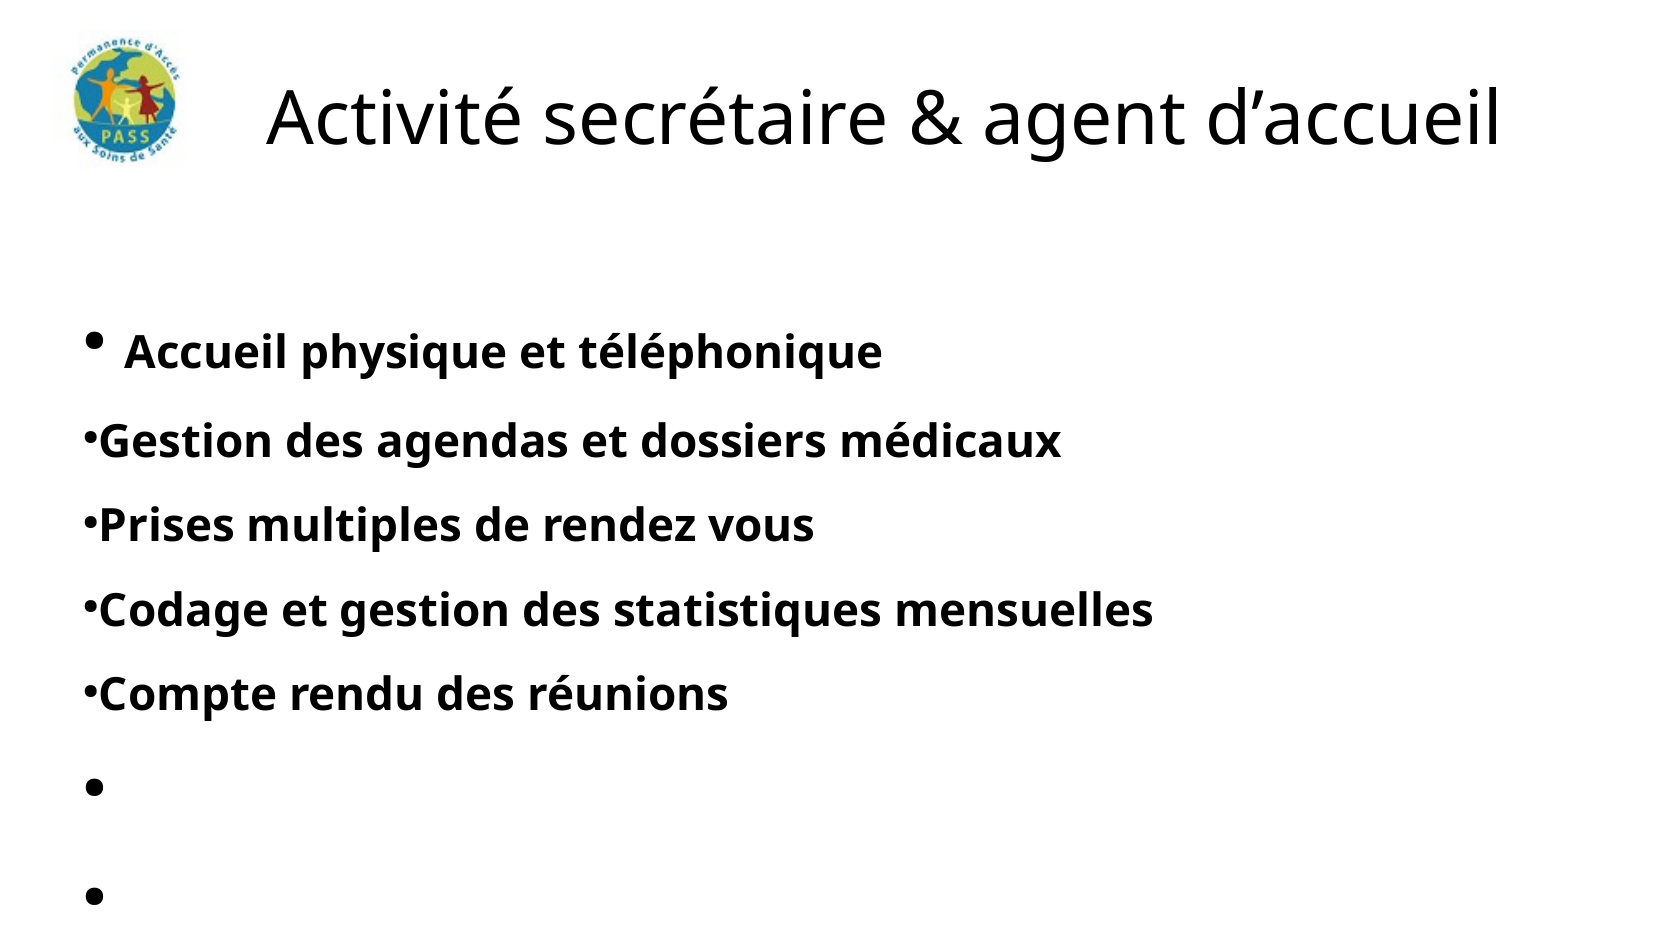

# Activité secrétaire & agent d’accueil
 Accueil physique et téléphonique
Gestion des agendas et dossiers médicaux
Prises multiples de rendez vous
Codage et gestion des statistiques mensuelles
Compte rendu des réunions